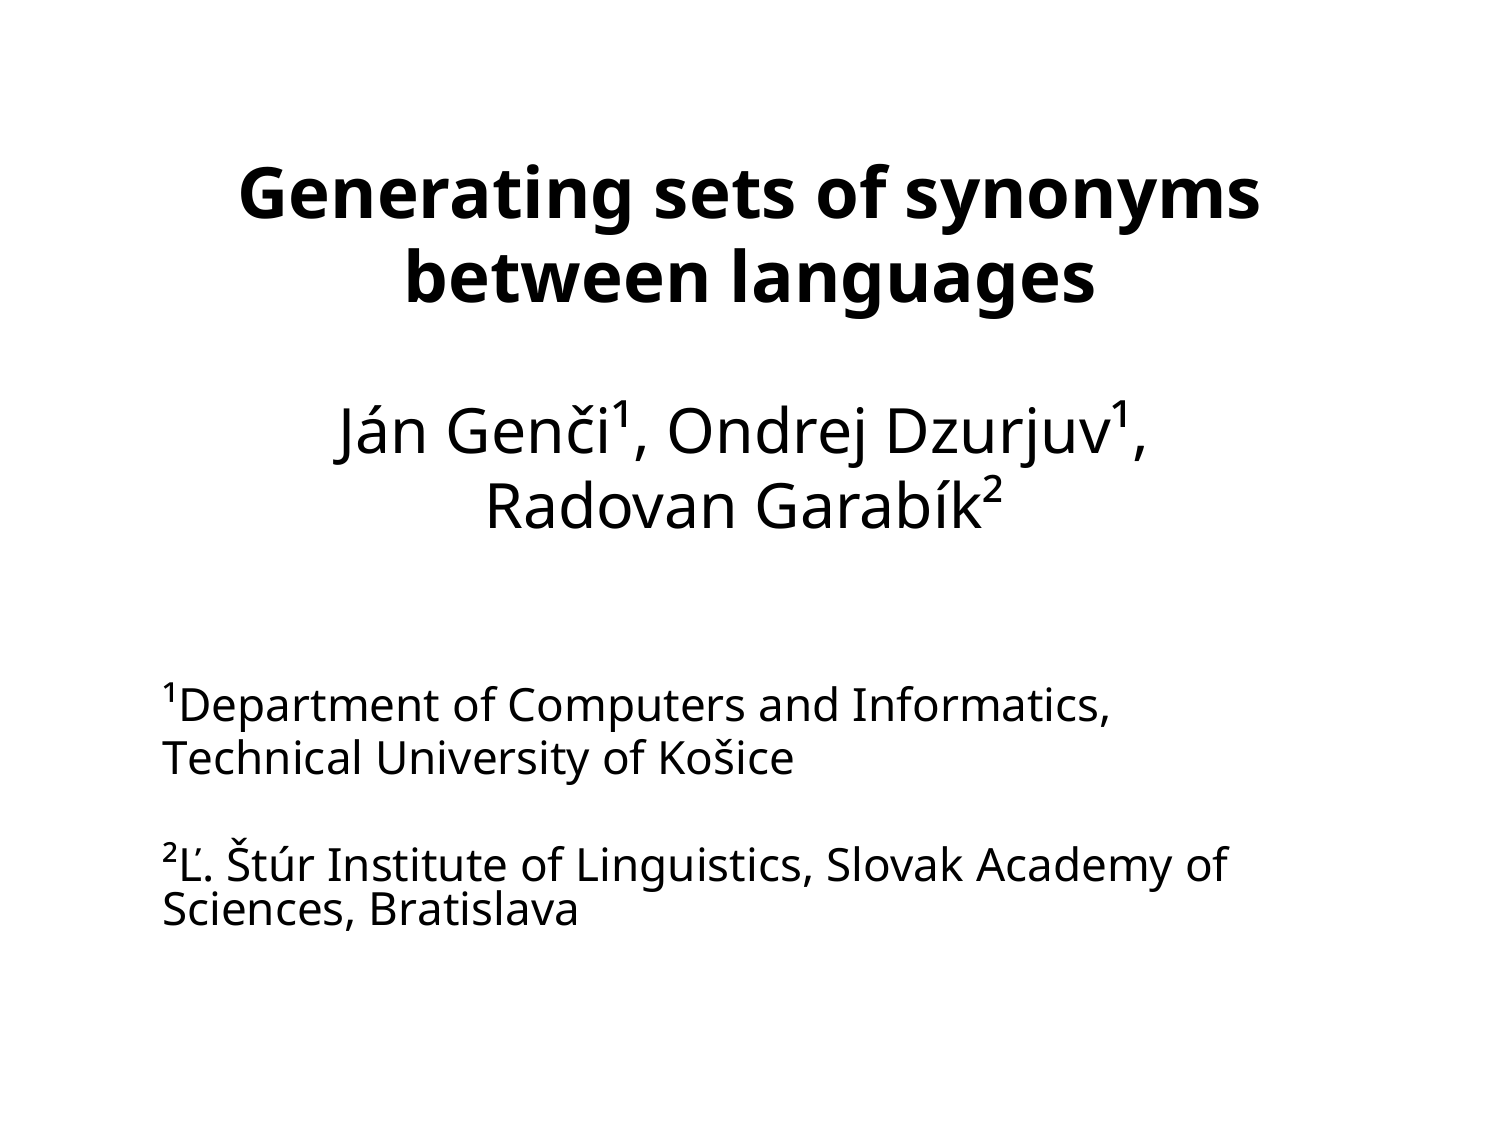

# Generating sets of synonyms between languages
Ján Genči¹, Ondrej Dzurjuv¹, Radovan Garabík²
¹Department of Computers and Informatics,
Technical University of Košice
²Ľ. Štúr Institute of Linguistics, Slovak Academy of Sciences, Bratislava